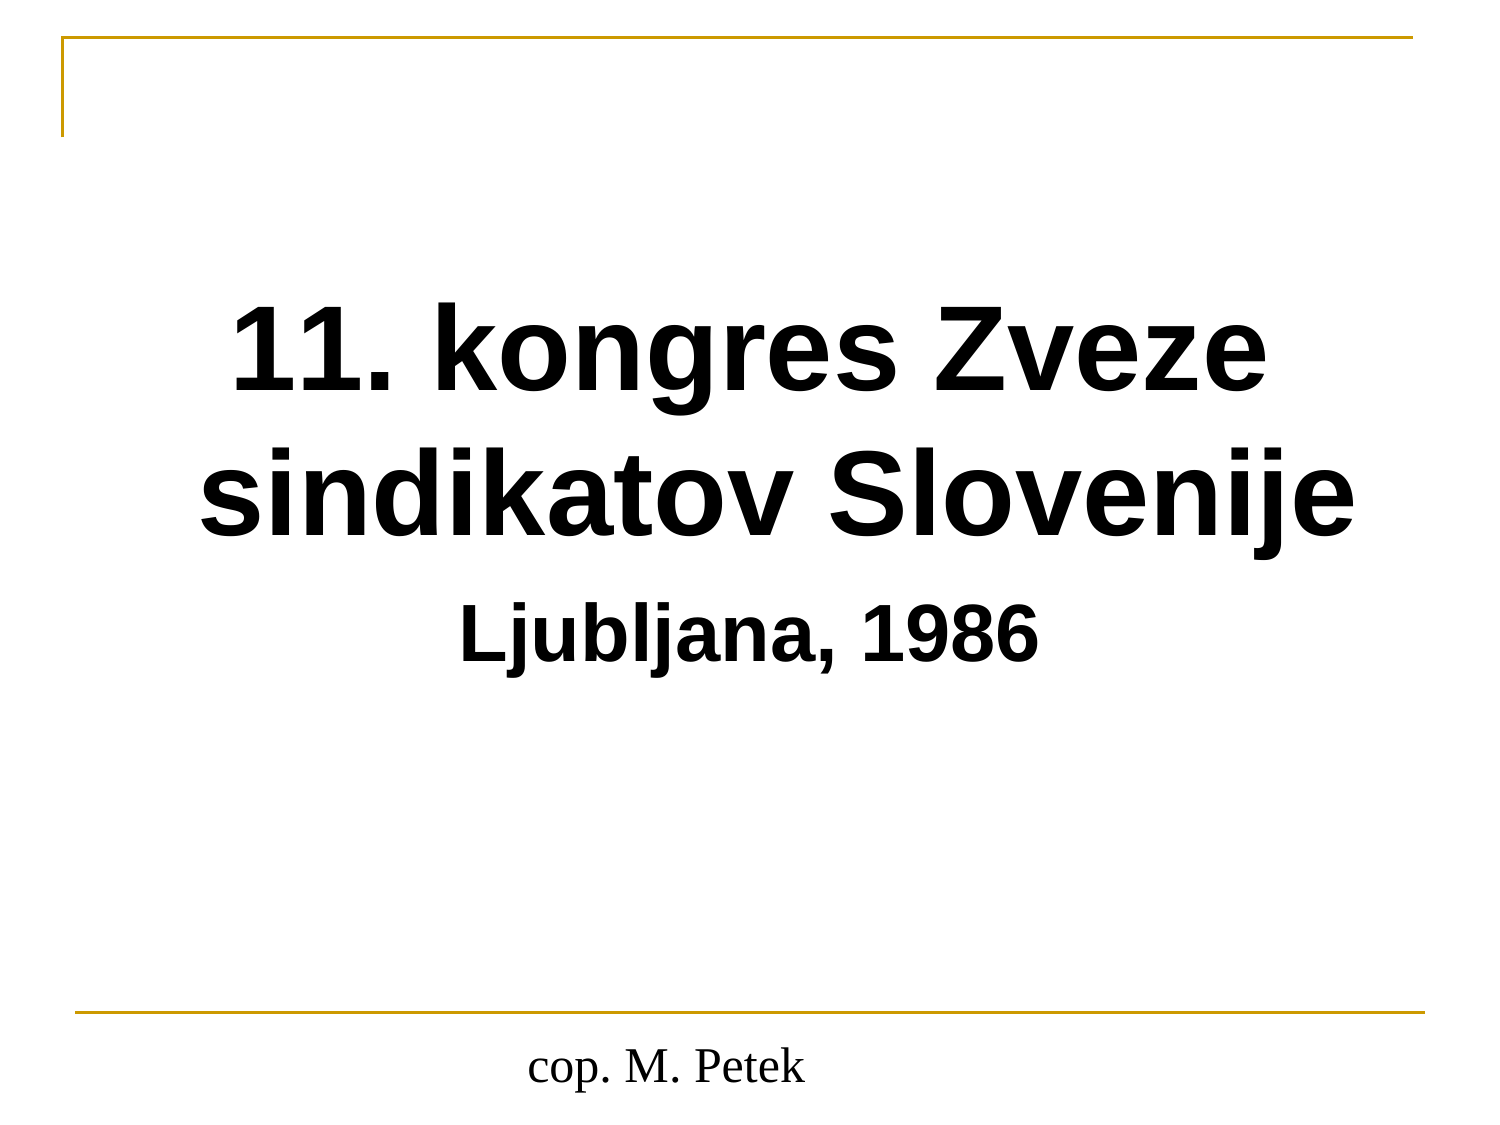

# 11. kongres Zveze sindikatov Slovenije
Ljubljana, 1986
cop. M. Petek